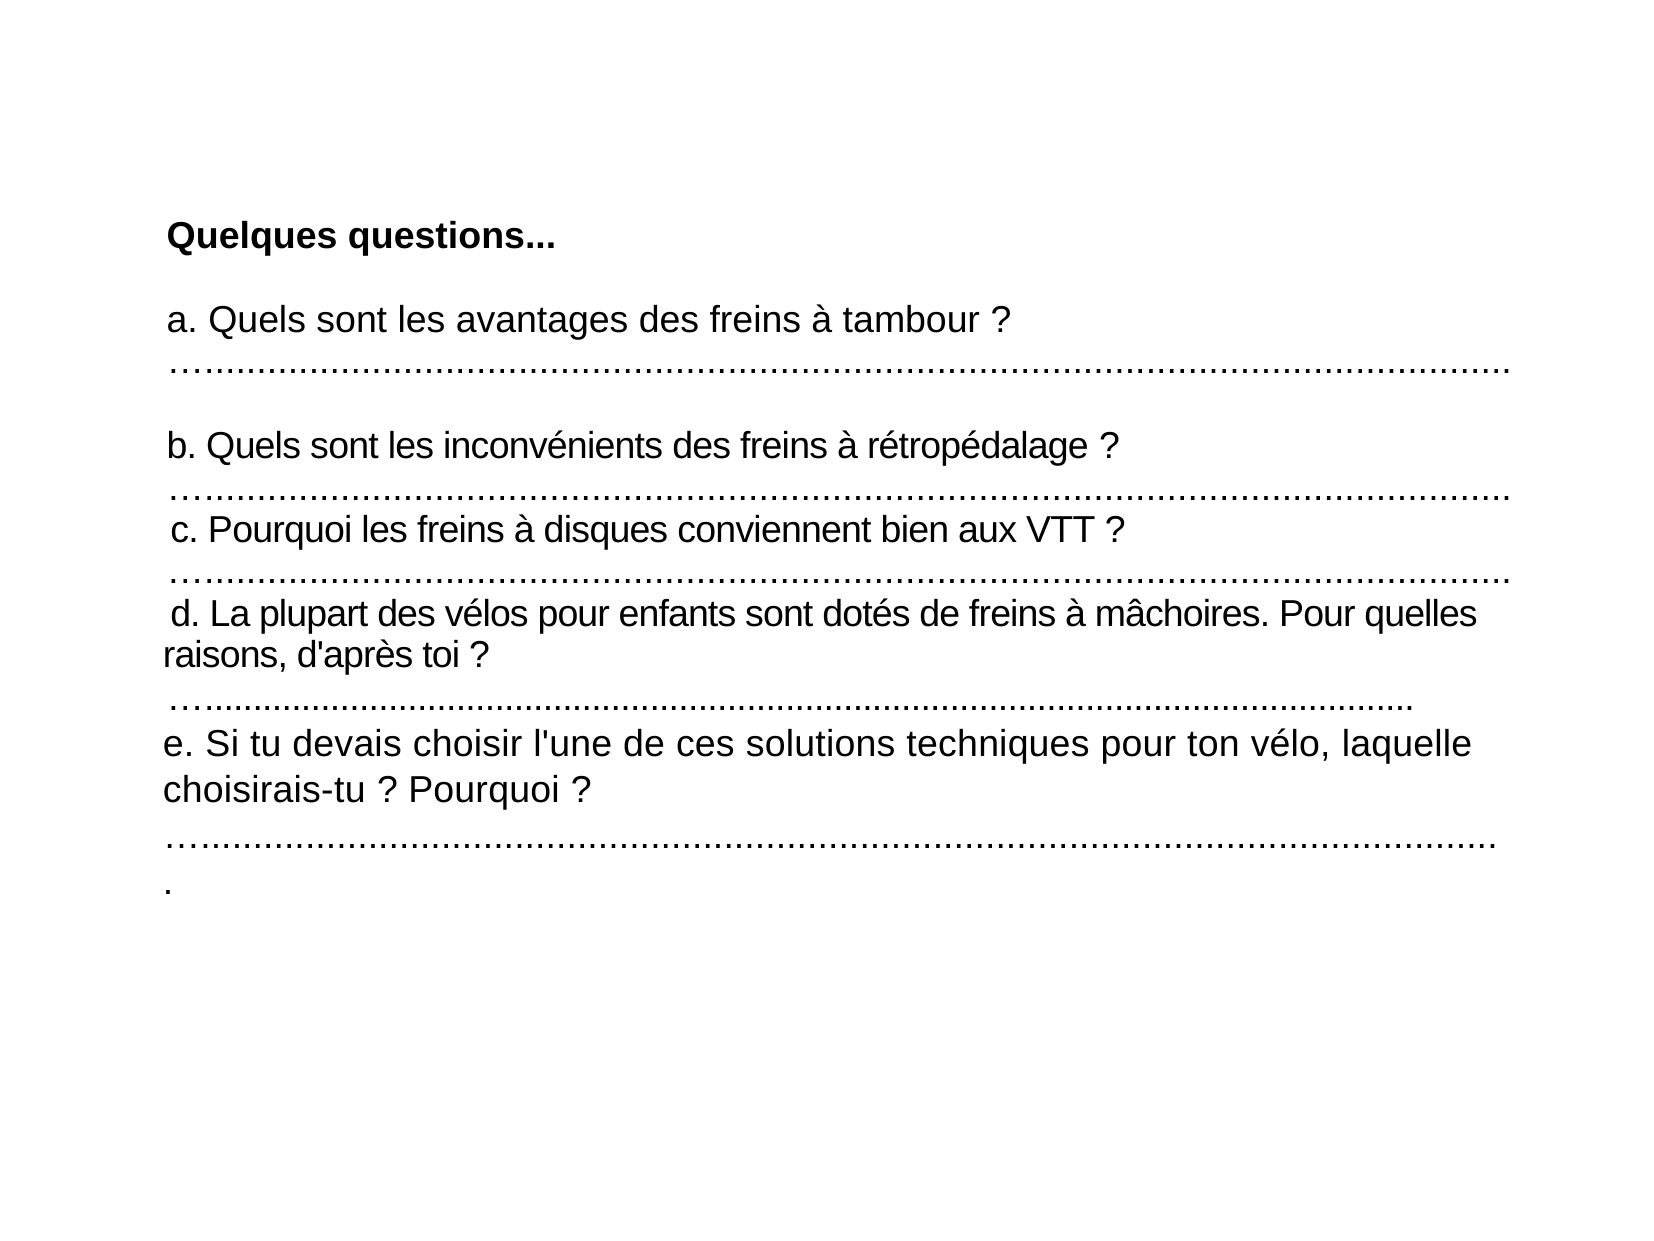

Quelques questions...
a. Quels sont les avantages des freins à tambour ?
….............................................................................................................................
b. Quels sont les inconvénients des freins à rétropédalage ?
….............................................................................................................................
c. Pourquoi les freins à disques conviennent bien aux VTT ?
….............................................................................................................................
d. La plupart des vélos pour enfants sont dotés de freins à mâchoires. Pour quelles raisons, d'après toi ?
….............................................................................................................................
e. Si tu devais choisir l'une de ces solutions techniques pour ton vélo, laquelle choisirais-tu ? Pourquoi ?….............................................................................................................................